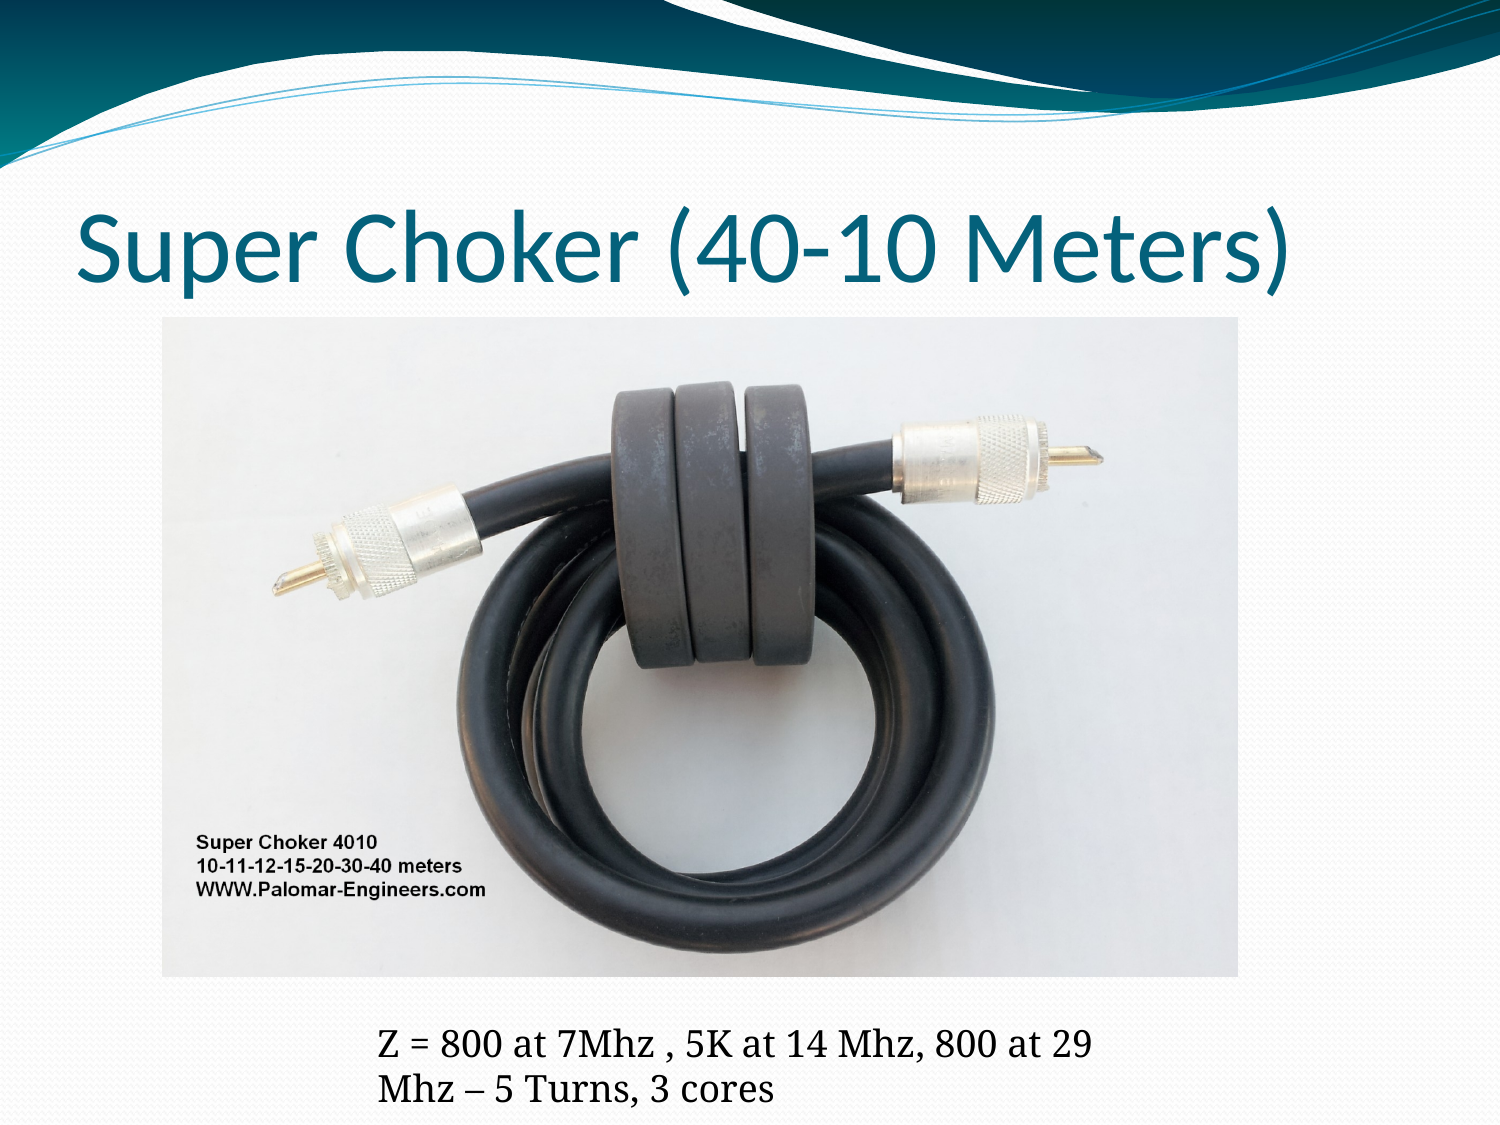

# Super Choker (40-10 Meters)
Z = 800 at 7Mhz , 5K at 14 Mhz, 800 at 29 Mhz – 5 Turns, 3 cores